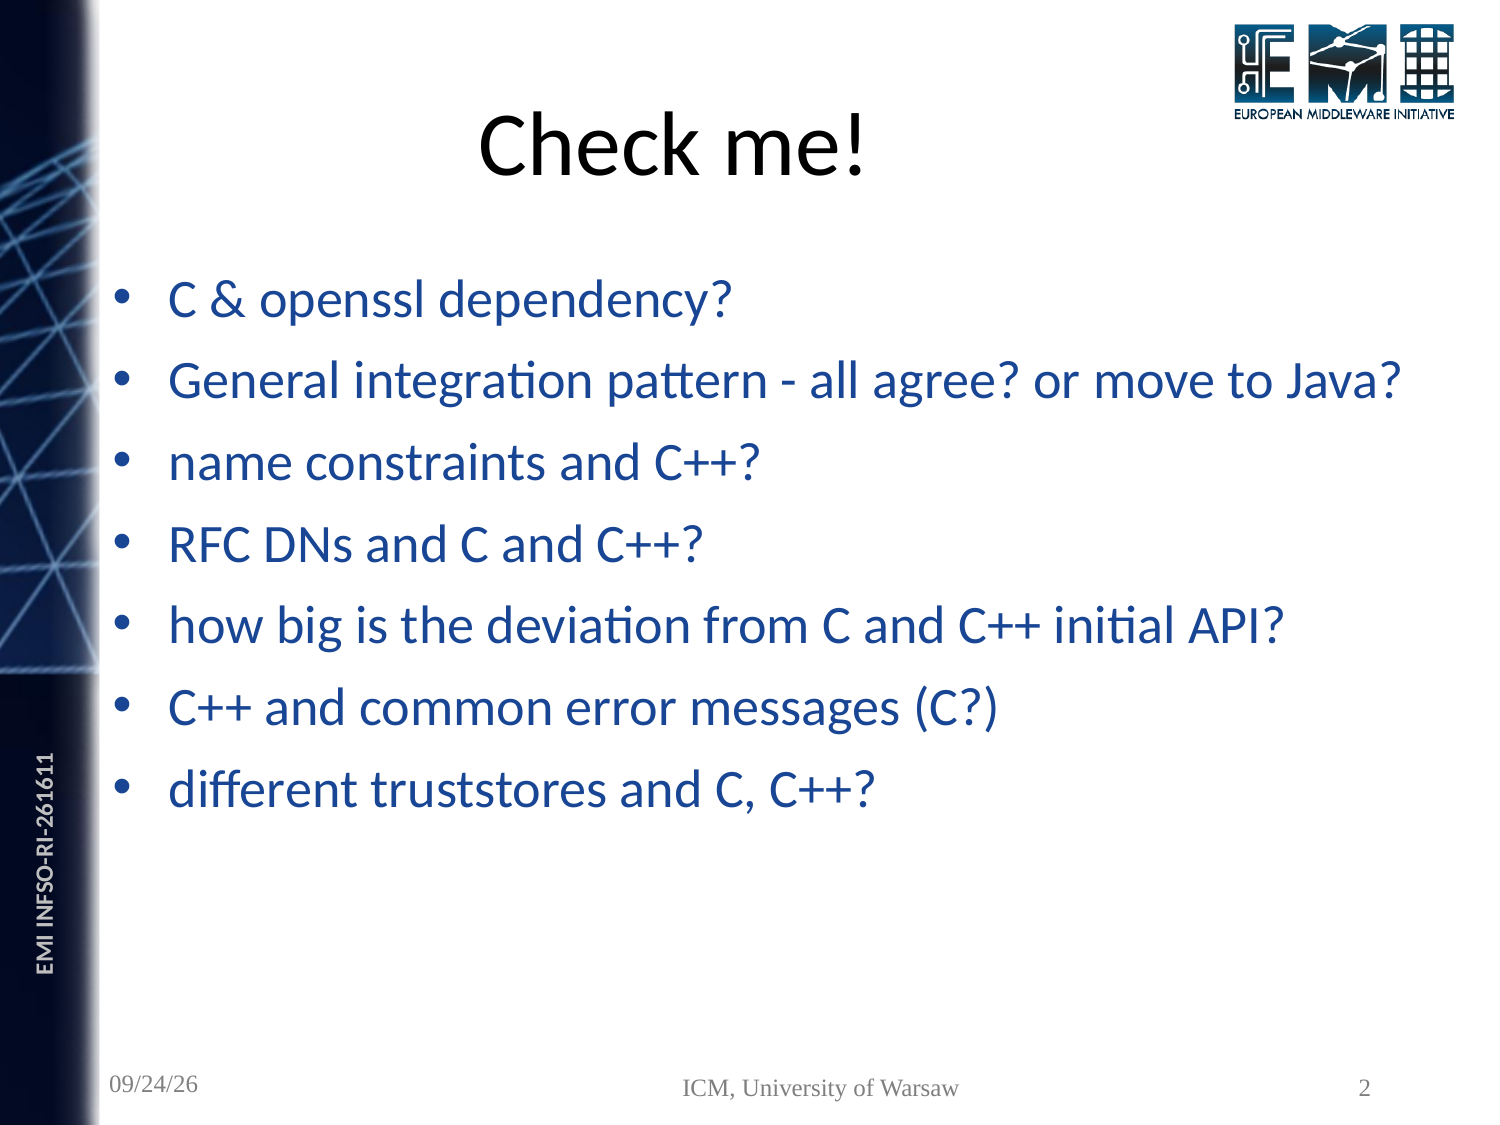

# Check me!
C & openssl dependency?
General integration pattern - all agree? or move to Java?
name constraints and C++?
RFC DNs and C and C++?
how big is the deviation from C and C++ initial API?
C++ and common error messages (C?)
different truststores and C, C++?
2